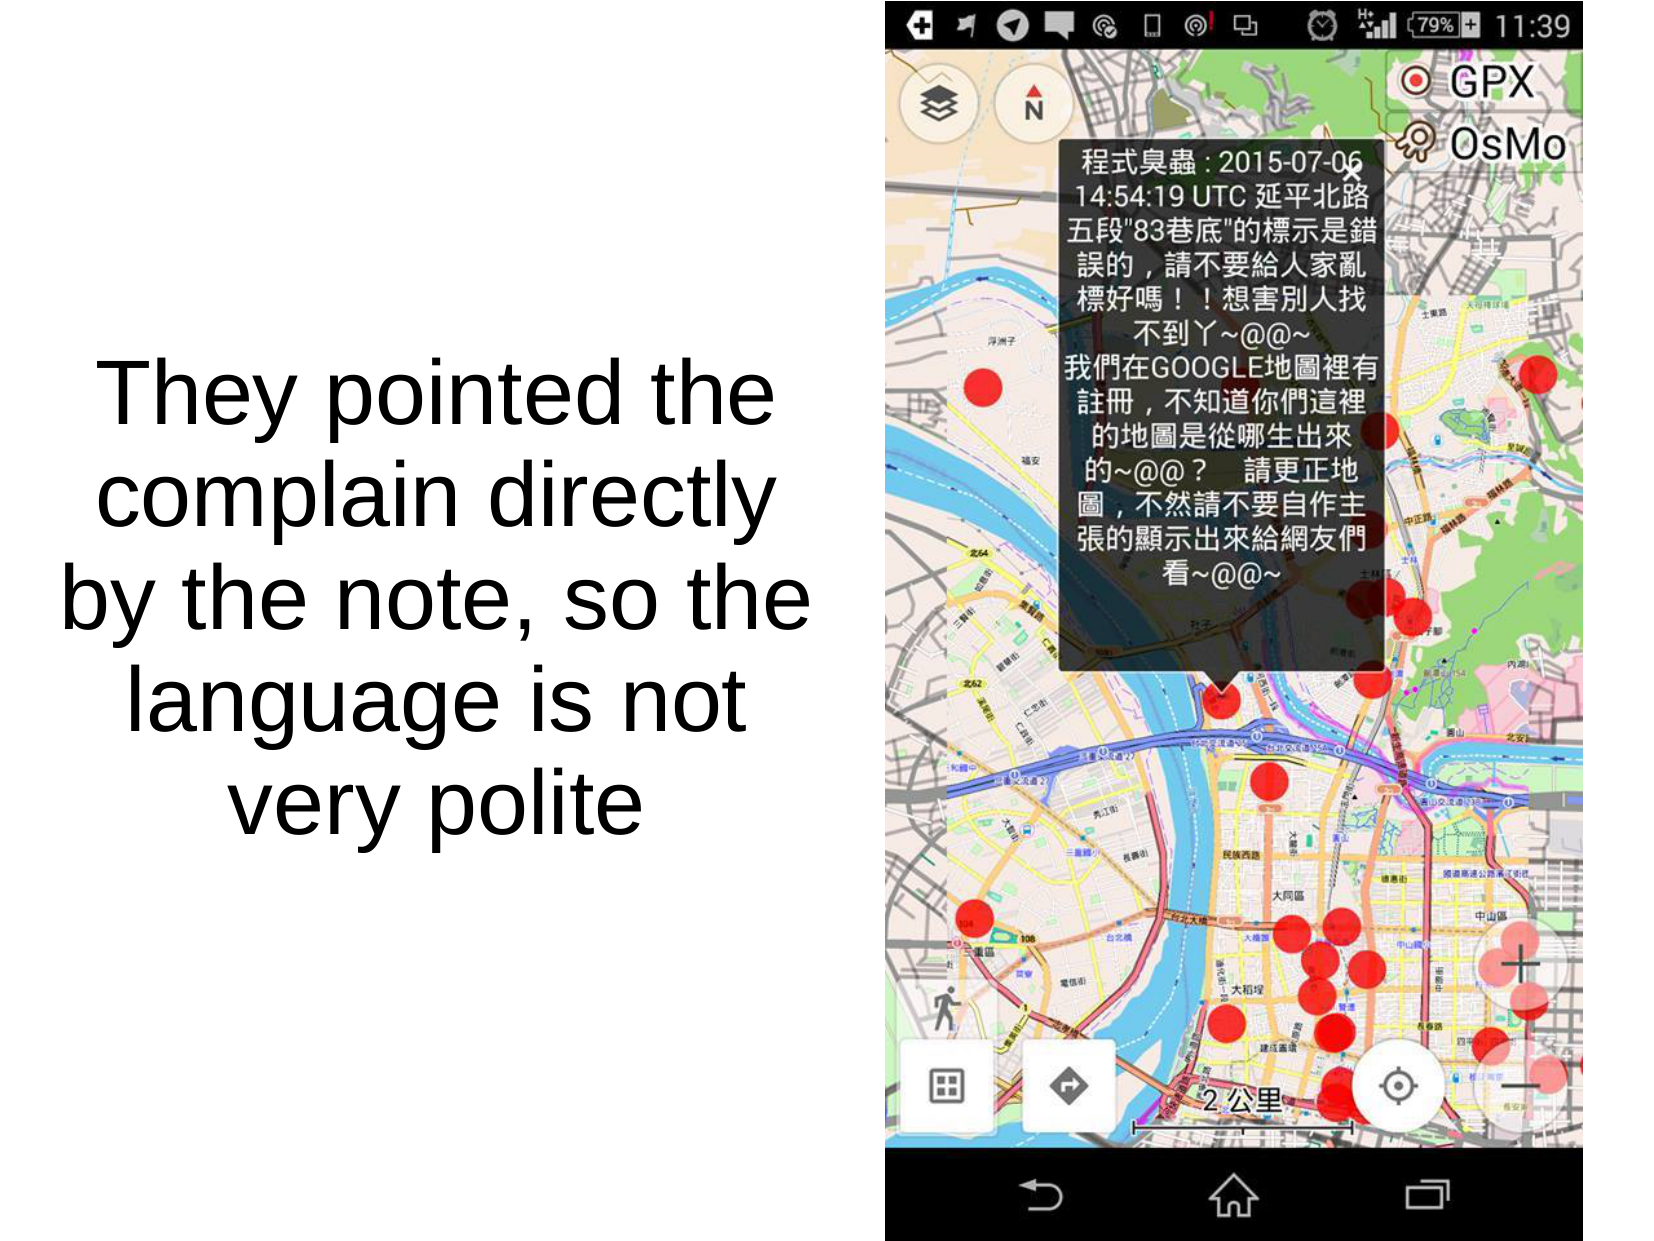

# They pointed the complain directly by the note, so the language is not very polite